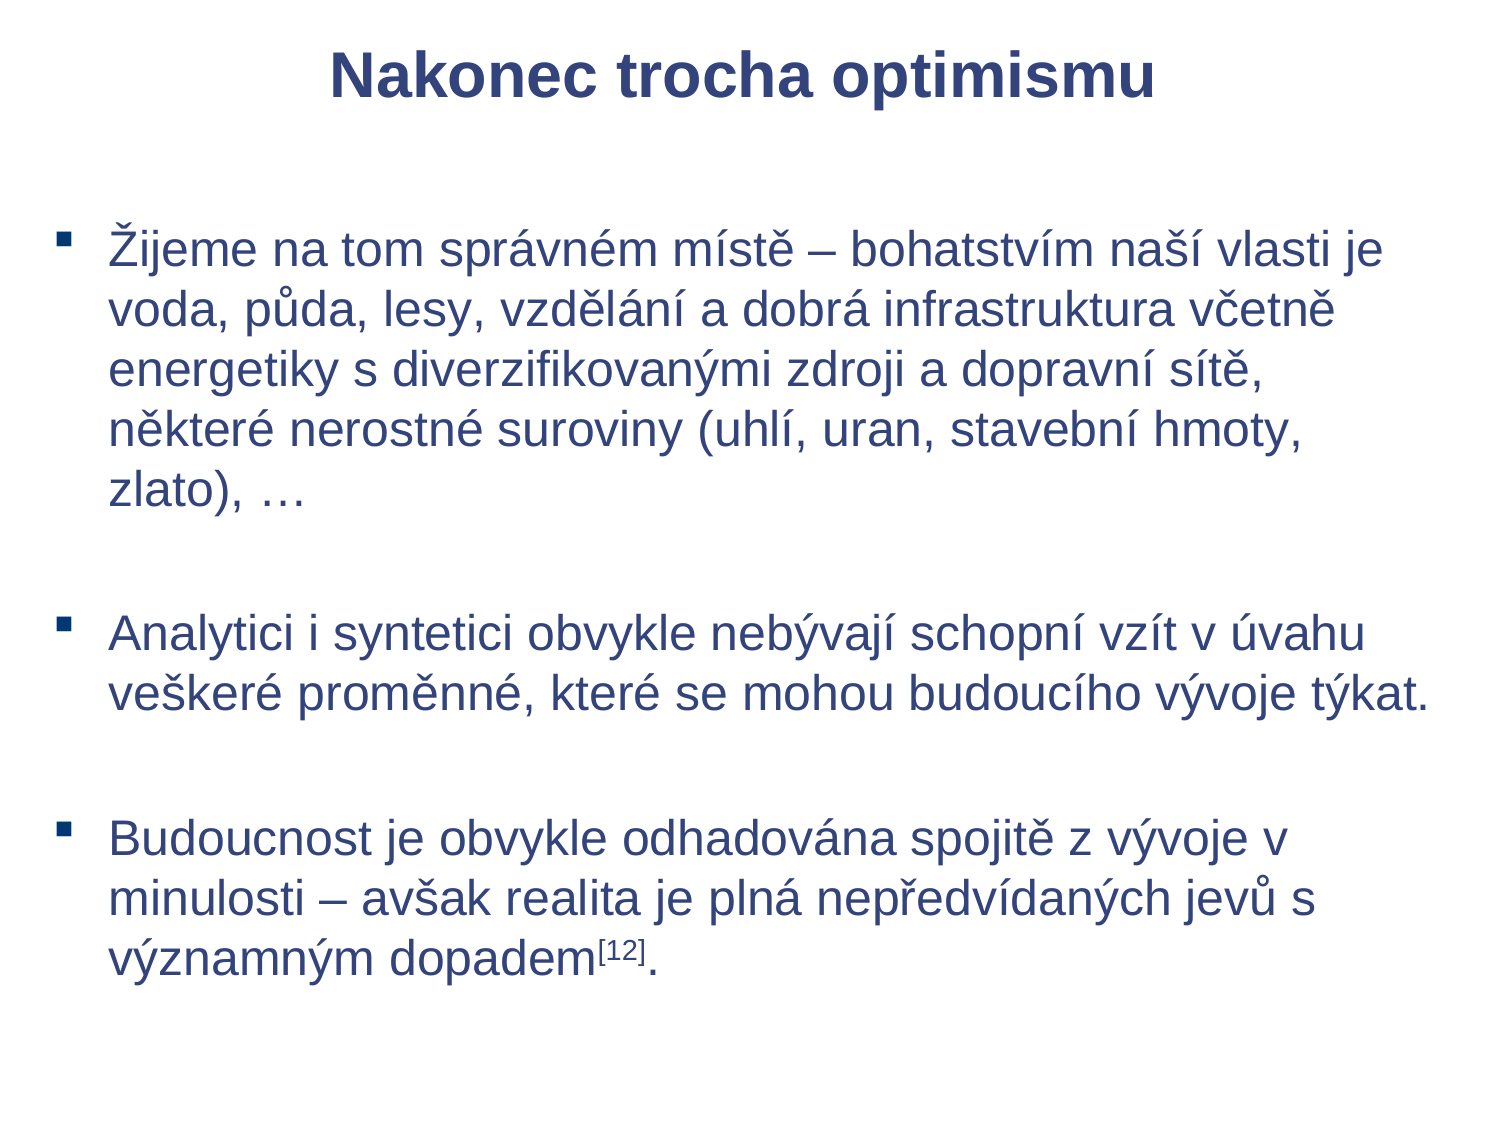

# Nakonec trocha optimismu
Žijeme na tom správném místě – bohatstvím naší vlasti je voda, půda, lesy, vzdělání a dobrá infrastruktura včetně energetiky s diverzifikovanými zdroji a dopravní sítě, některé nerostné suroviny (uhlí, uran, stavební hmoty, zlato), …
Analytici i syntetici obvykle nebývají schopní vzít v úvahu veškeré proměnné, které se mohou budoucího vývoje týkat.
Budoucnost je obvykle odhadována spojitě z vývoje v minulosti – avšak realita je plná nepředvídaných jevů s významným dopadem[12].